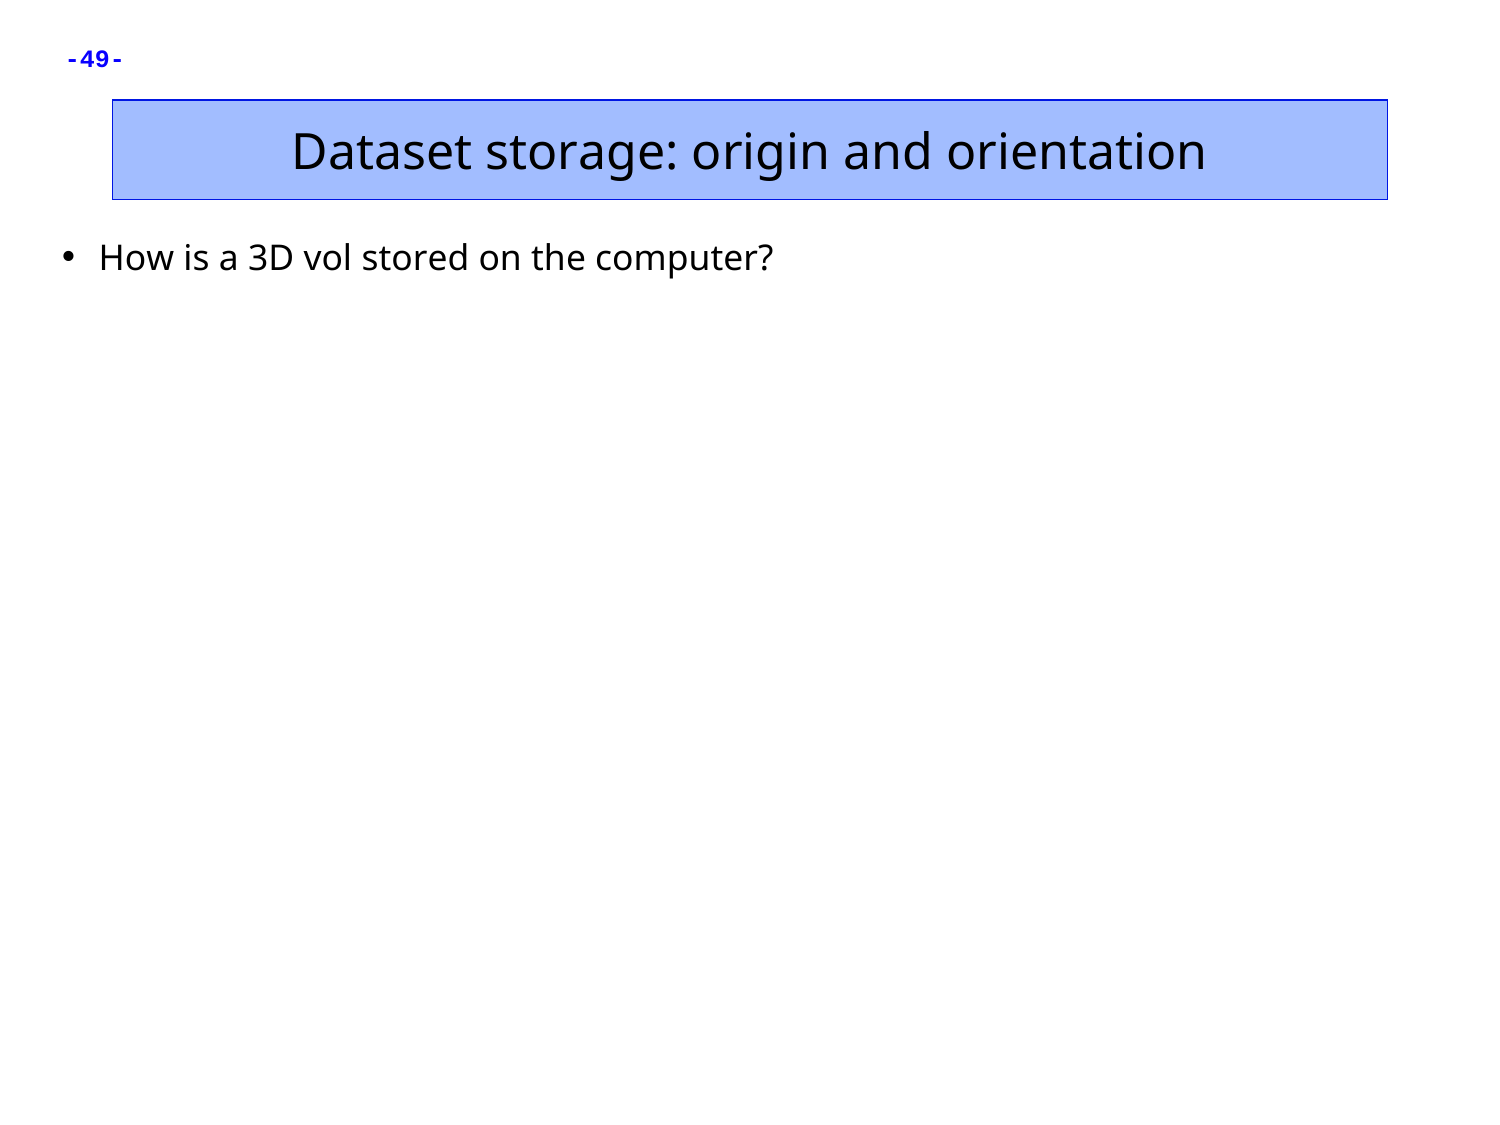

Dataset storage: origin and orientation
How is a 3D vol stored on the computer?